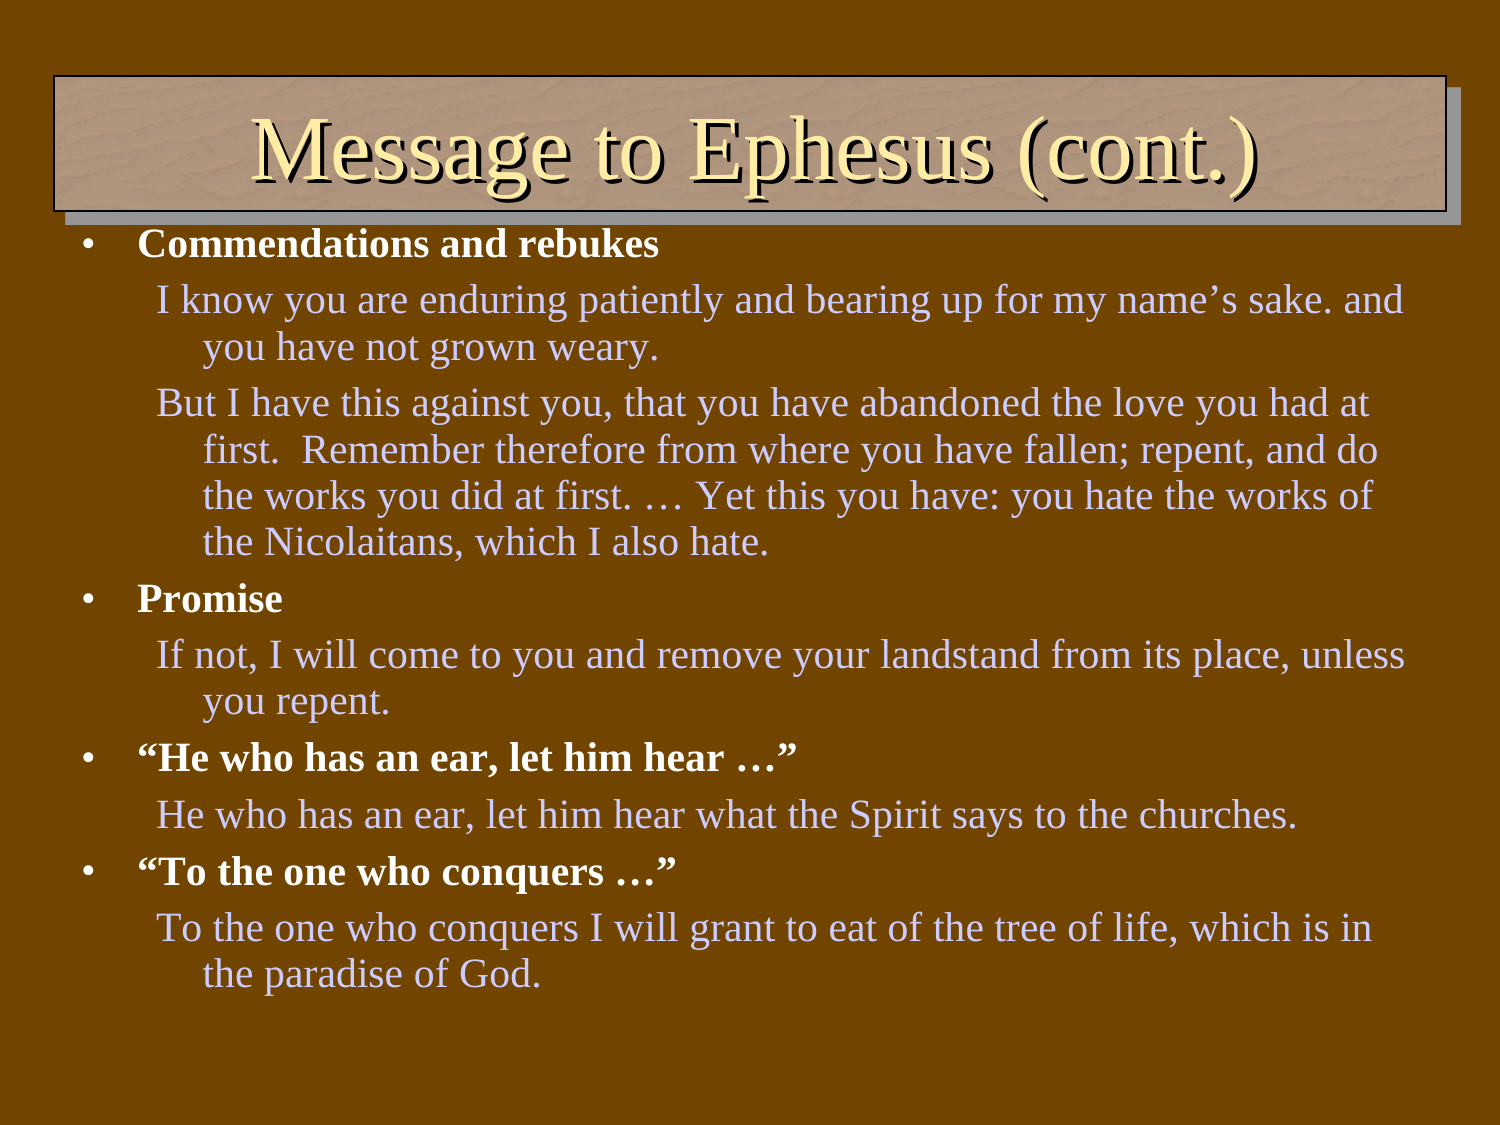

# Message to Ephesus (cont.)
Commendations and rebukes
I know you are enduring patiently and bearing up for my name’s sake. and you have not grown weary.
But I have this against you, that you have abandoned the love you had at first. Remember therefore from where you have fallen; repent, and do the works you did at first. … Yet this you have: you hate the works of the Nicolaitans, which I also hate.
Promise
If not, I will come to you and remove your landstand from its place, unless you repent.
“He who has an ear, let him hear …”
He who has an ear, let him hear what the Spirit says to the churches.
“To the one who conquers …”
To the one who conquers I will grant to eat of the tree of life, which is in the paradise of God.